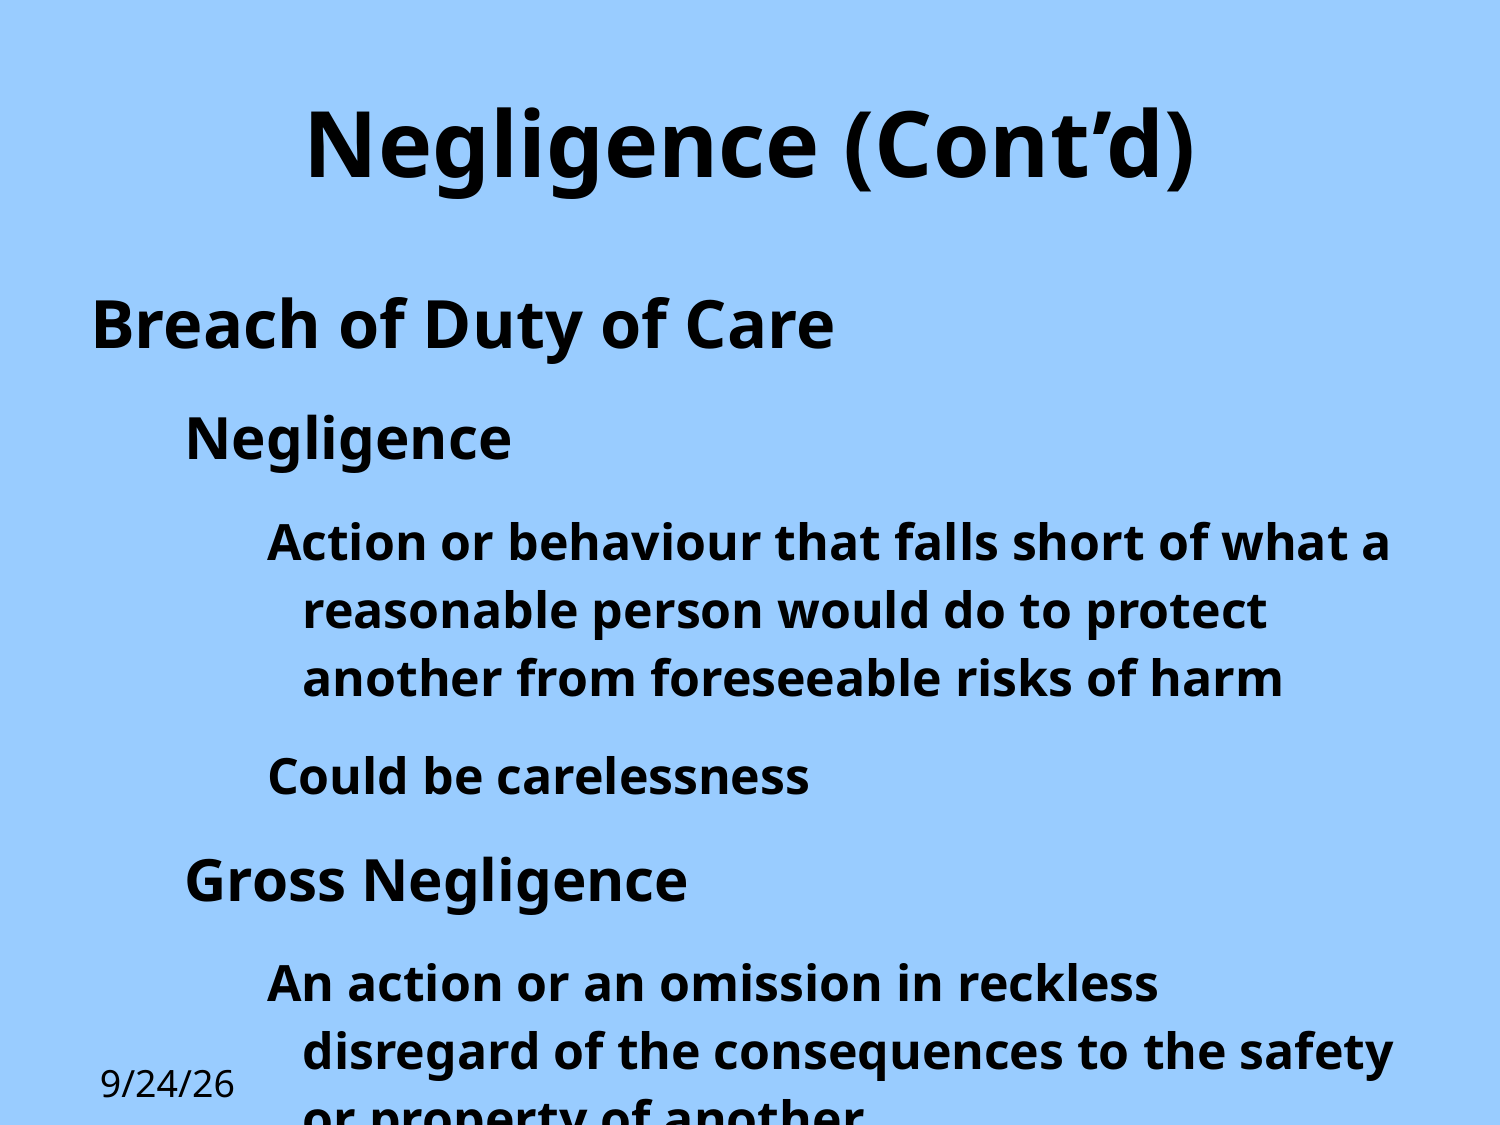

#
Negligence (Cont’d)
Breach of Duty of Care
Negligence
Action or behaviour that falls short of what a reasonable person would do to protect another from foreseeable risks of harm
Could be carelessness
Gross Negligence
An action or an omission in reckless disregard of the consequences to the safety or property of another
Damage